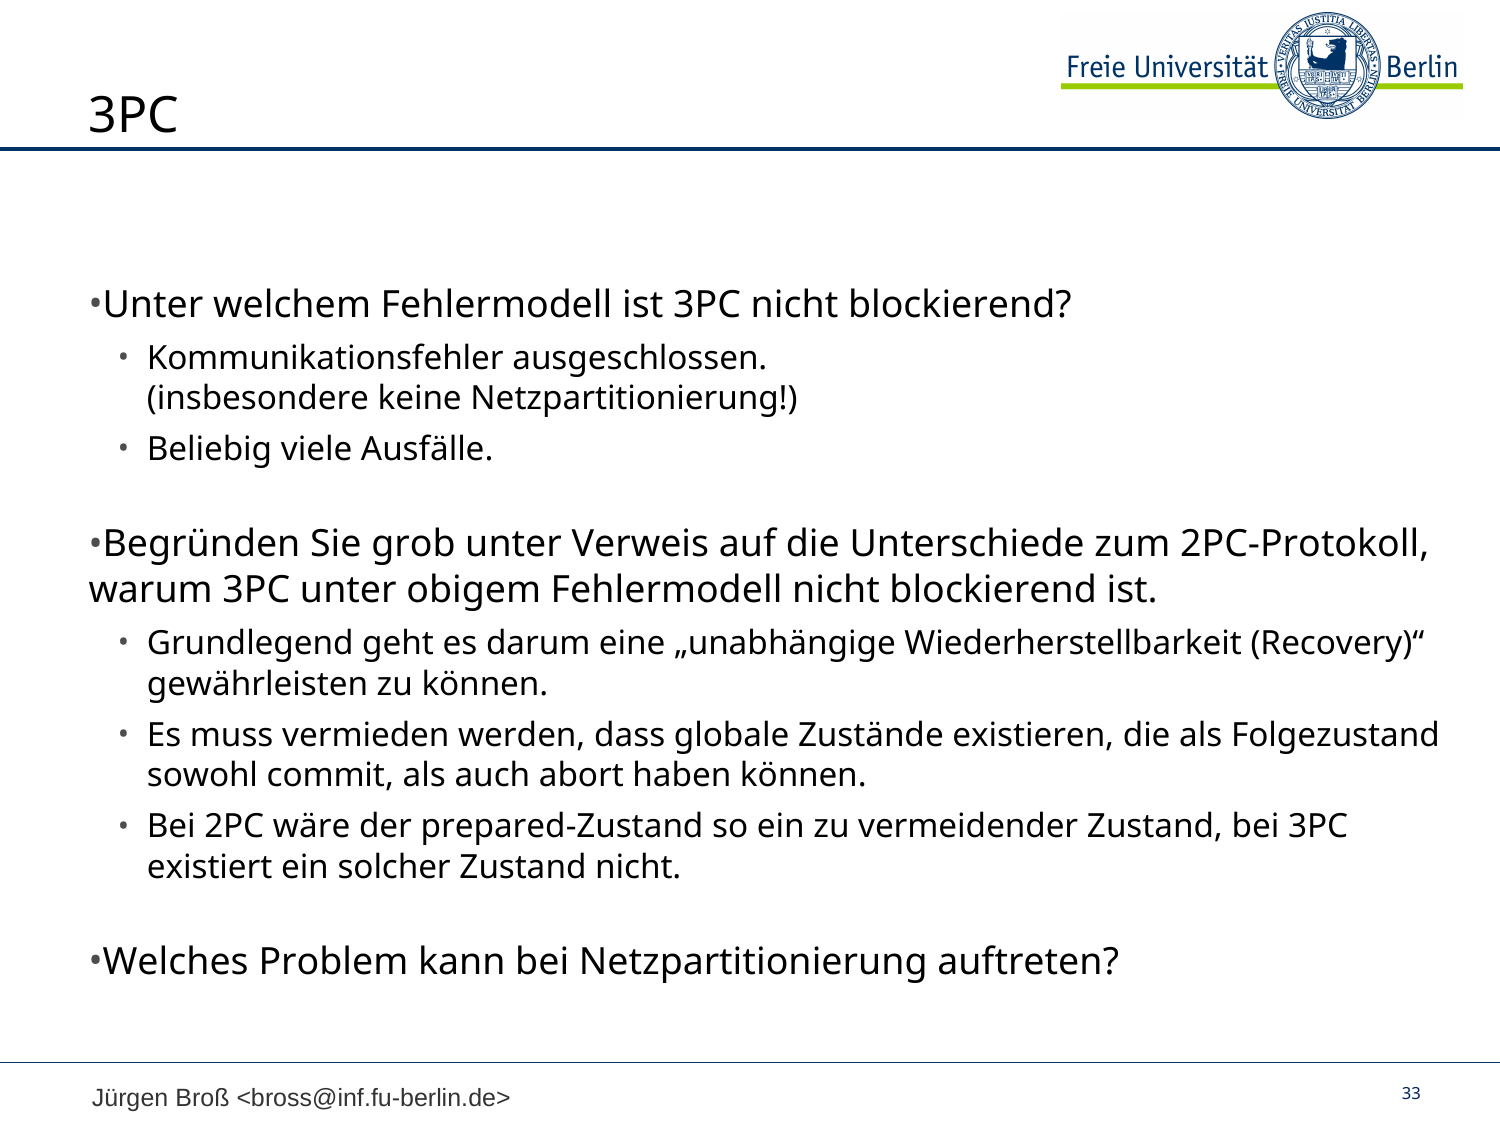

# 3PC
Unter welchem Fehlermodell ist 3PC nicht blockierend?
Kommunikationsfehler ausgeschlossen.
(insbesondere keine Netzpartitionierung!)
Beliebig viele Ausfälle.
Begründen Sie grob unter Verweis auf die Unterschiede zum 2PC-Protokoll, warum 3PC unter obigem Fehlermodell nicht blockierend ist.
Grundlegend geht es darum eine „unabhängige Wiederherstellbarkeit (Recovery)“ gewährleisten zu können.
Es muss vermieden werden, dass globale Zustände existieren, die als Folgezustand sowohl commit, als auch abort haben können.
Bei 2PC wäre der prepared-Zustand so ein zu vermeidender Zustand, bei 3PC existiert ein solcher Zustand nicht.
Welches Problem kann bei Netzpartitionierung auftreten?